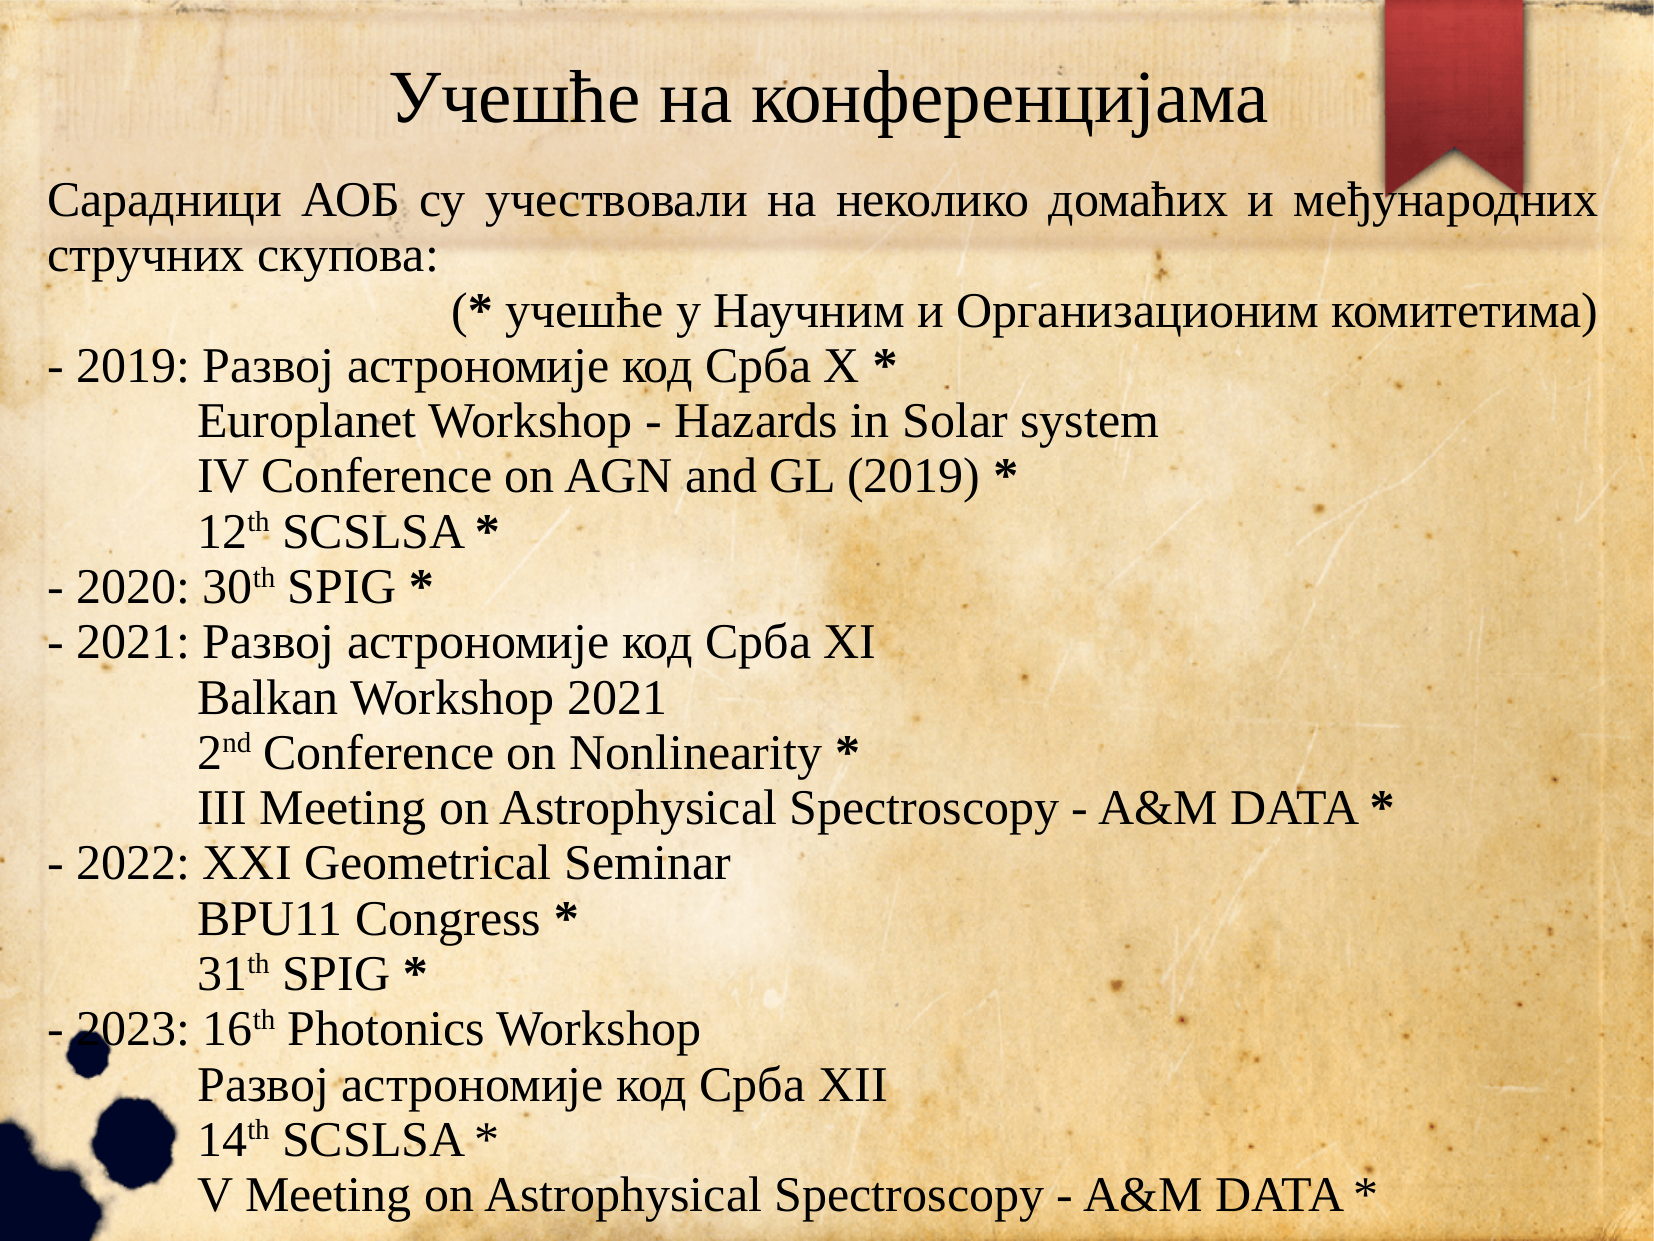

# Учешће на конференцијама
Сарадници АОБ су учествовали на неколико домаћих и међународних стручних скупова:
(* учешће у Научним и Организационим комитетима)
- 2019: Развој астрономије код Срба X *
 Europlanet Workshop - Hazards in Solar system
 IV Conference on AGN and GL (2019) *
 12th SCSLSA *
- 2020: 30th SPIG *
- 2021: Развој астрономије код Срба XI
 Balkan Workshop 2021
 2nd Conference on Nonlinearity *
 III Meeting on Astrophysical Spectroscopy - A&M DATA *
- 2022: XXI Geometrical Seminar
 BPU11 Congress *
 31th SPIG *
- 2023: 16th Photonics Workshop
 Развој астрономије код Срба XII
 14th SCSLSA *
 V Meeting on Astrophysical Spectroscopy - A&M DATA *